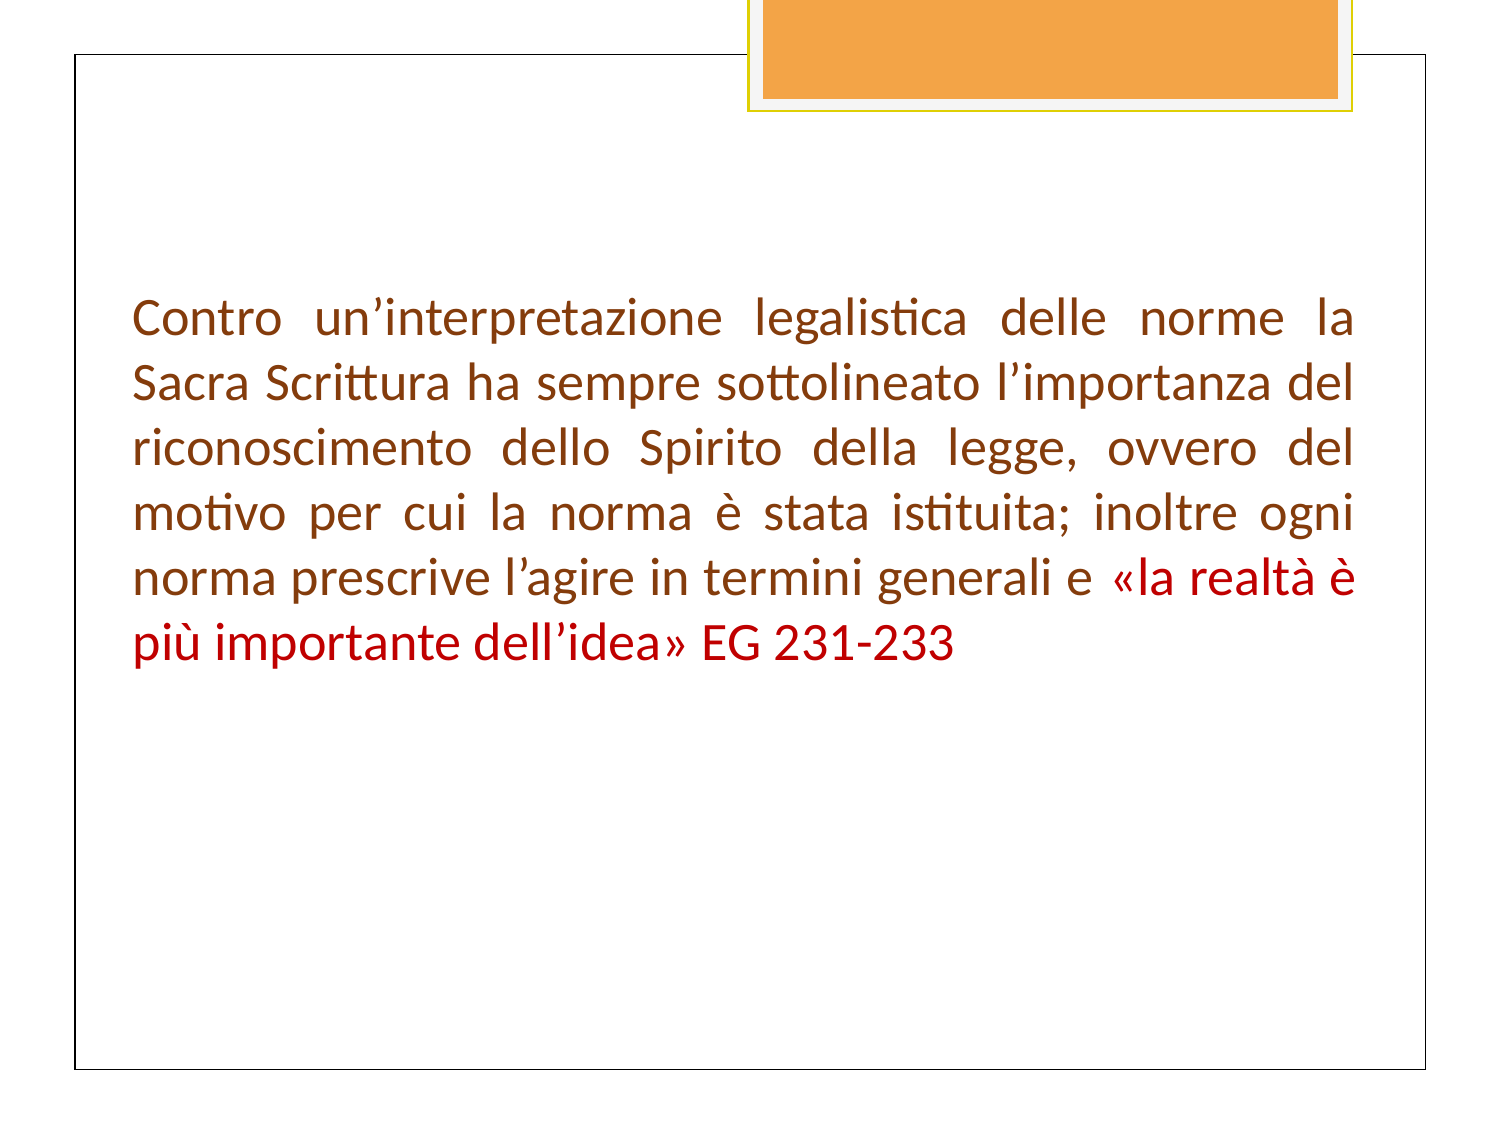

Contro un’interpretazione legalistica delle norme la Sacra Scrittura ha sempre sottolineato l’importanza del riconoscimento dello Spirito della legge, ovvero del motivo per cui la norma è stata istituita; inoltre ogni norma prescrive l’agire in termini generali e «la realtà è più importante dell’idea» EG 231-233